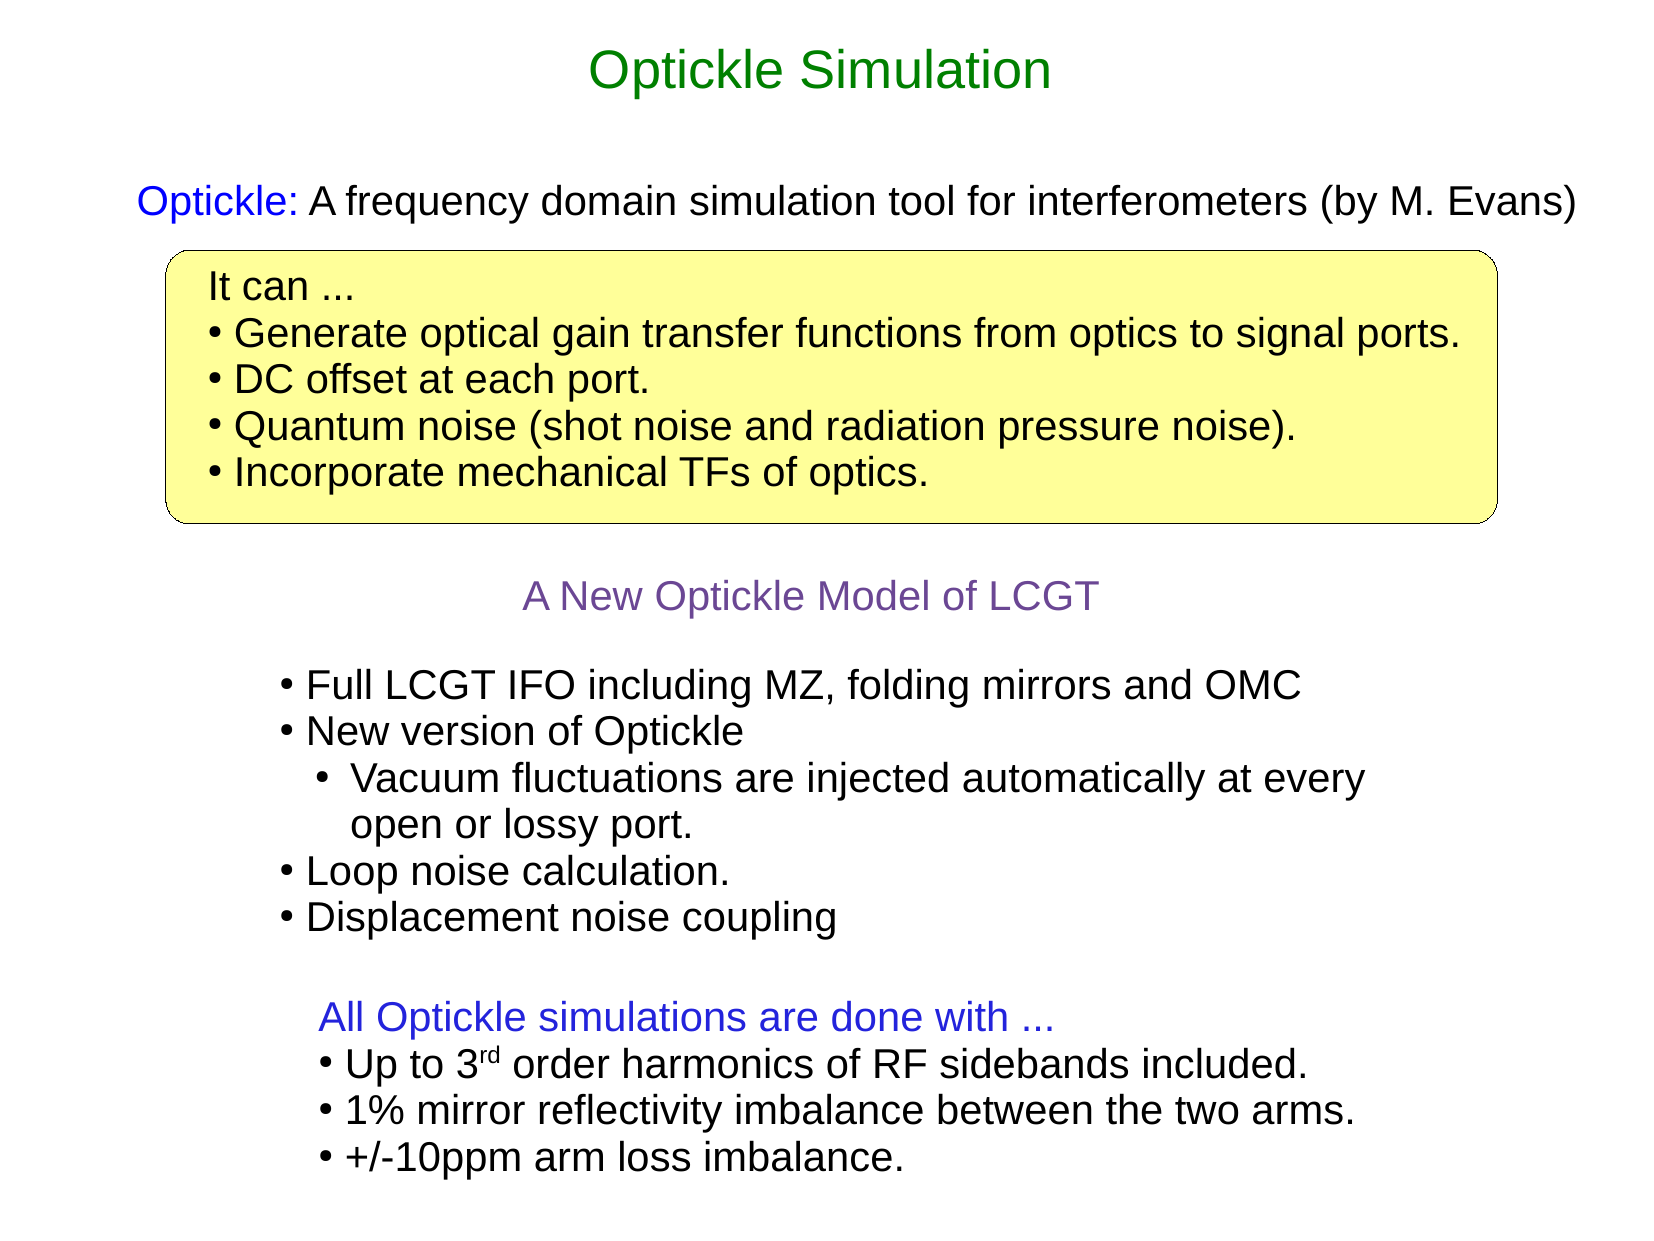

Optickle Simulation
Optickle: A frequency domain simulation tool for interferometers (by M. Evans)
It can ...
 Generate optical gain transfer functions from optics to signal ports.
 DC offset at each port.
 Quantum noise (shot noise and radiation pressure noise).
 Incorporate mechanical TFs of optics.
A New Optickle Model of LCGT
 Full LCGT IFO including MZ, folding mirrors and OMC
 New version of Optickle
Vacuum fluctuations are injected automatically at every
open or lossy port.
 Loop noise calculation.
 Displacement noise coupling
All Optickle simulations are done with ...
 Up to 3rd order harmonics of RF sidebands included.
 1% mirror reflectivity imbalance between the two arms.
 +/-10ppm arm loss imbalance.